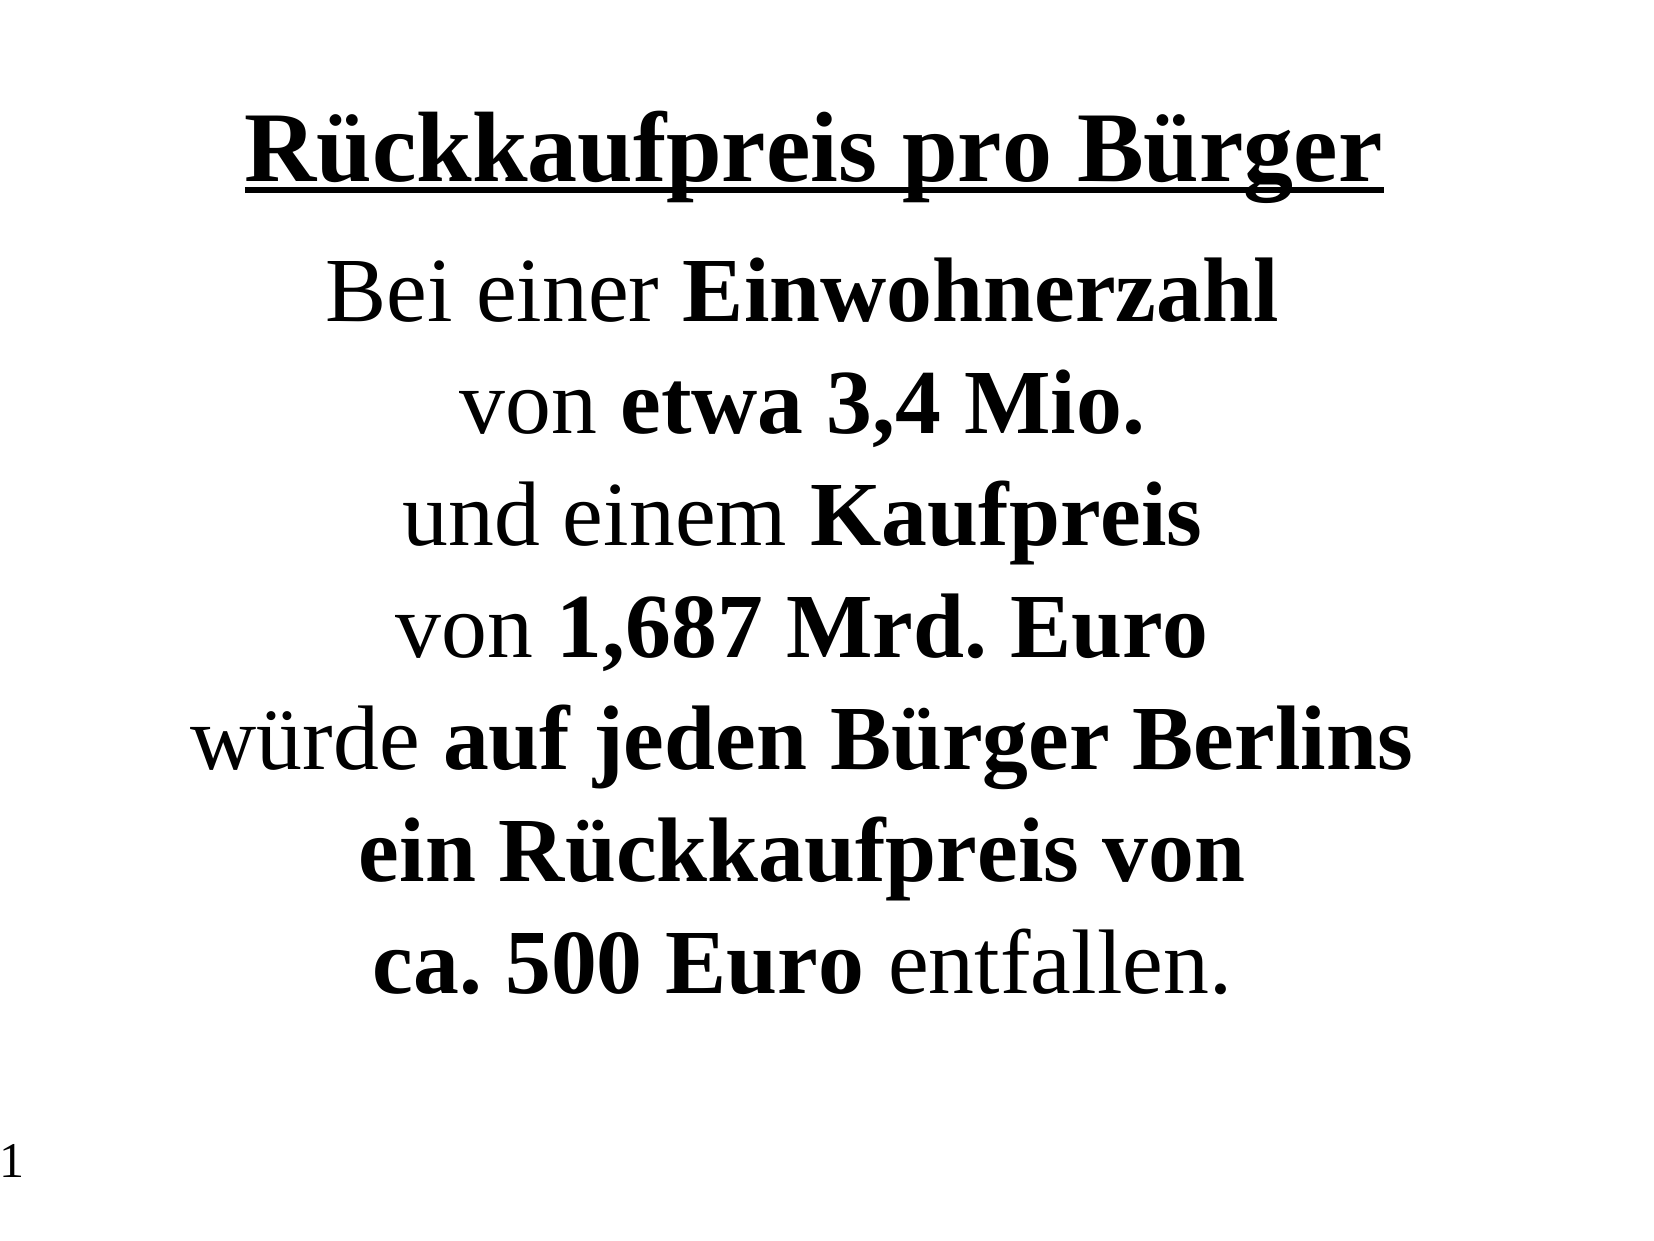

Rückkaufpreis pro Bürger
Bei einer Einwohnerzahl
von etwa 3,4 Mio.
und einem Kaufpreis
von 1,687 Mrd. Euro
würde auf jeden Bürger Berlins
ein Rückkaufpreis von
ca. 500 Euro entfallen.